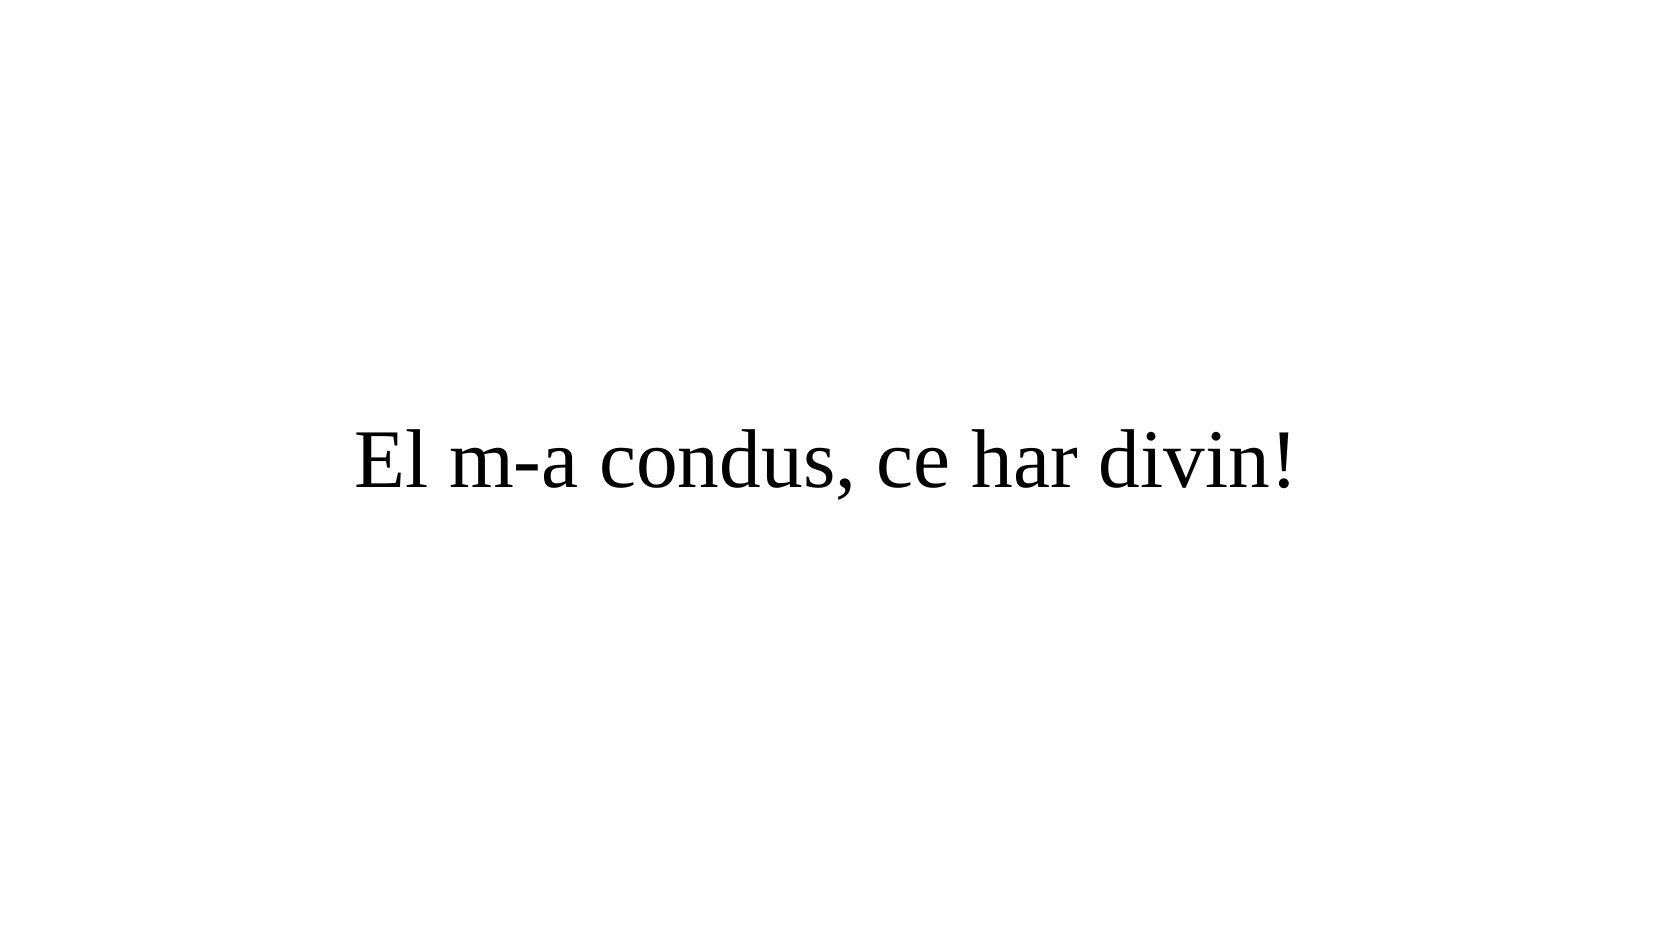

# El m-a condus, ce har divin!